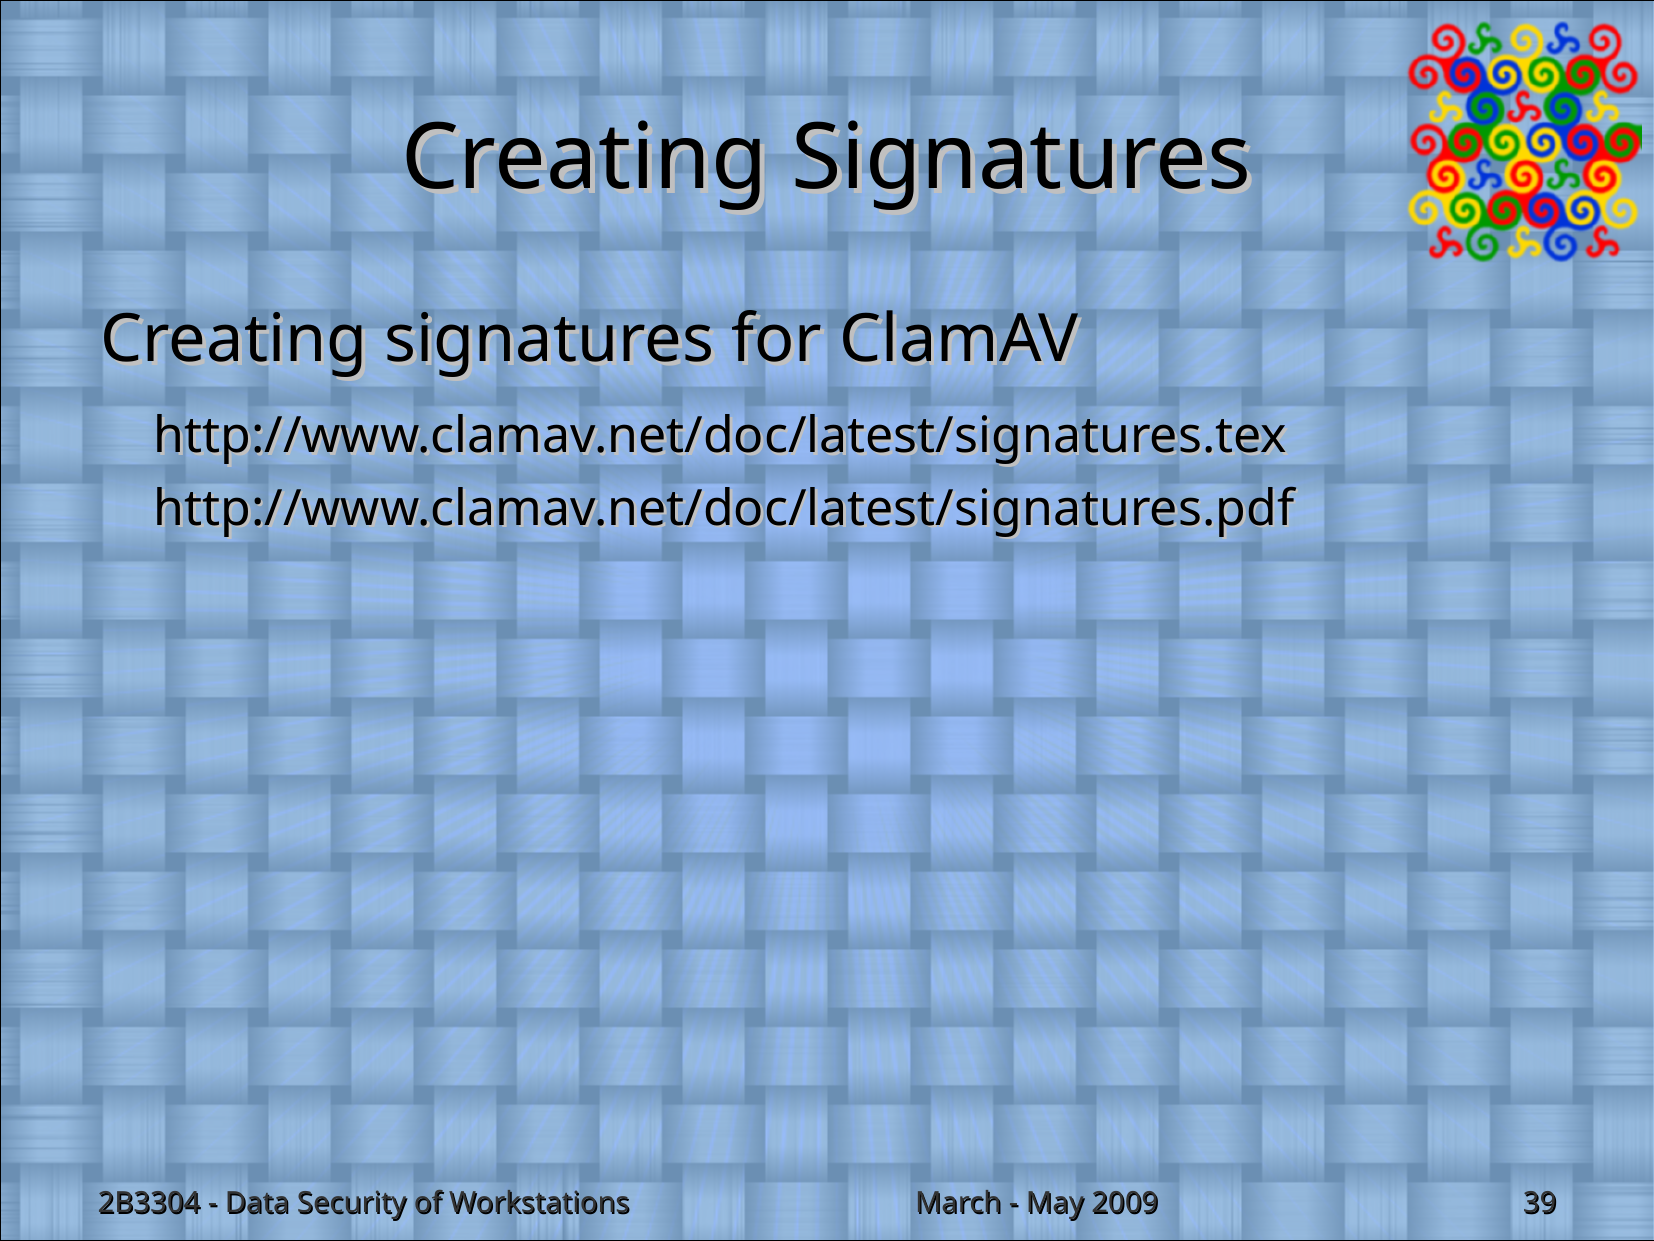

# Creating Signatures
Creating signatures for ClamAV
http://www.clamav.net/doc/latest/signatures.tex
http://www.clamav.net/doc/latest/signatures.pdf